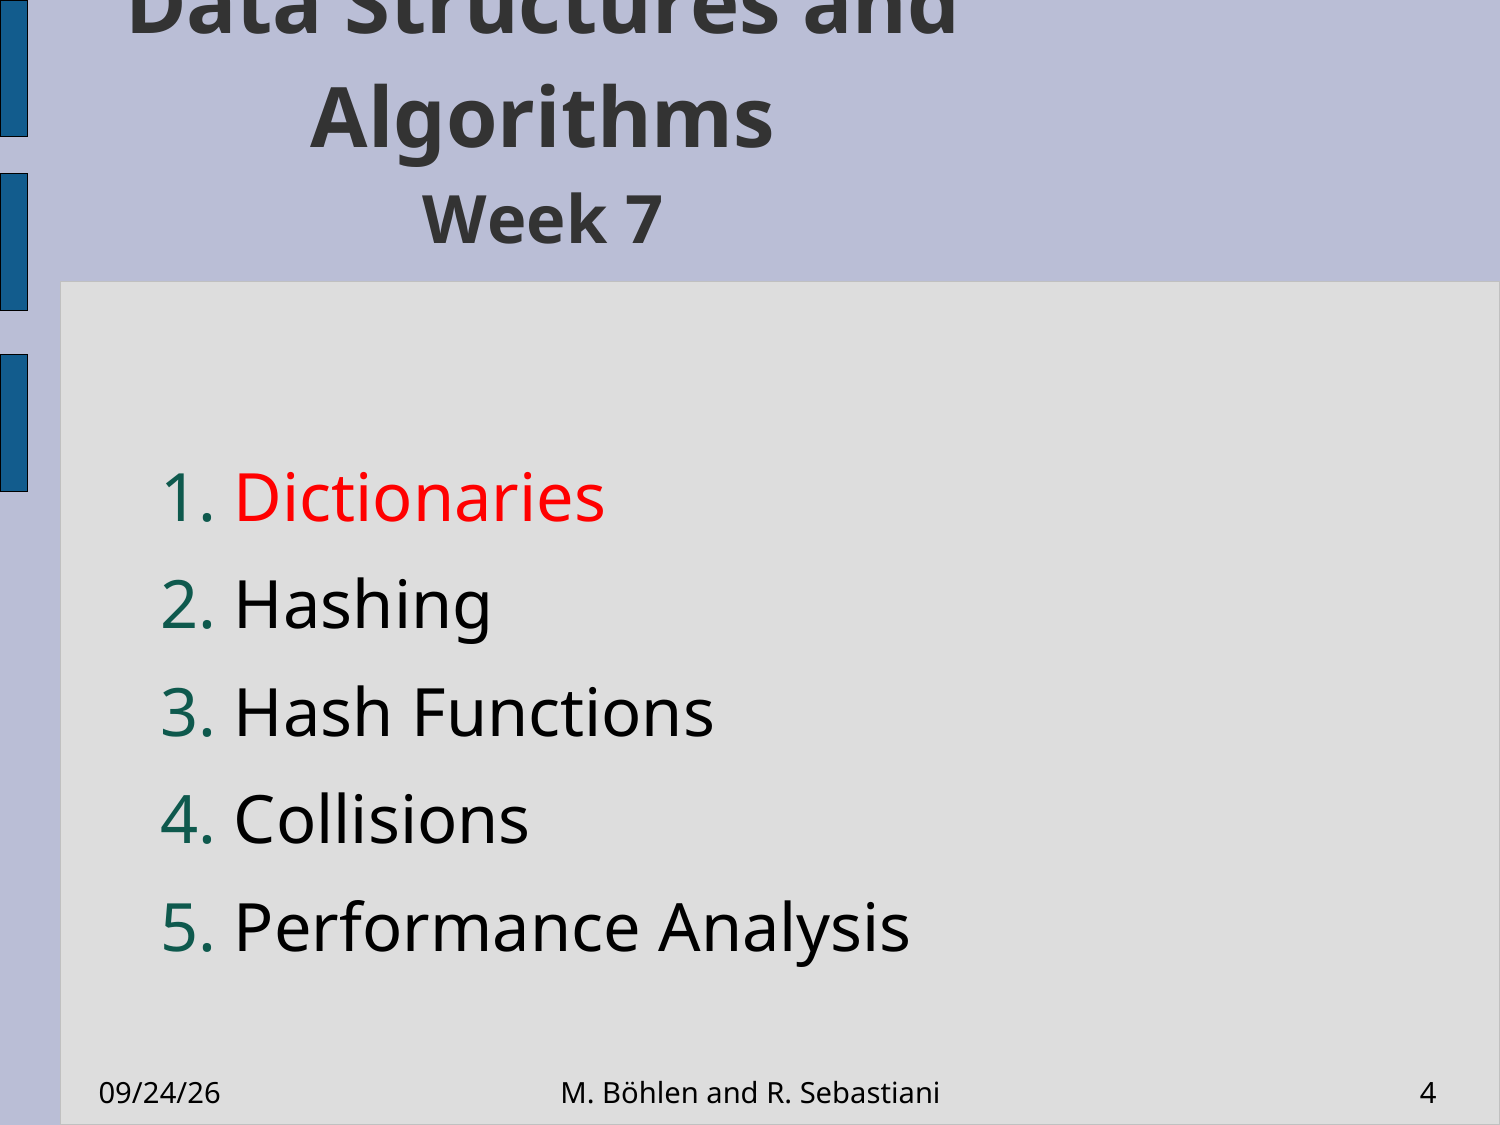

# Data Structures and Algorithms Week 7
 Dictionaries
 Hashing
 Hash Functions
 Collisions
 Performance Analysis
M. Böhlen and R. Sebastiani
4